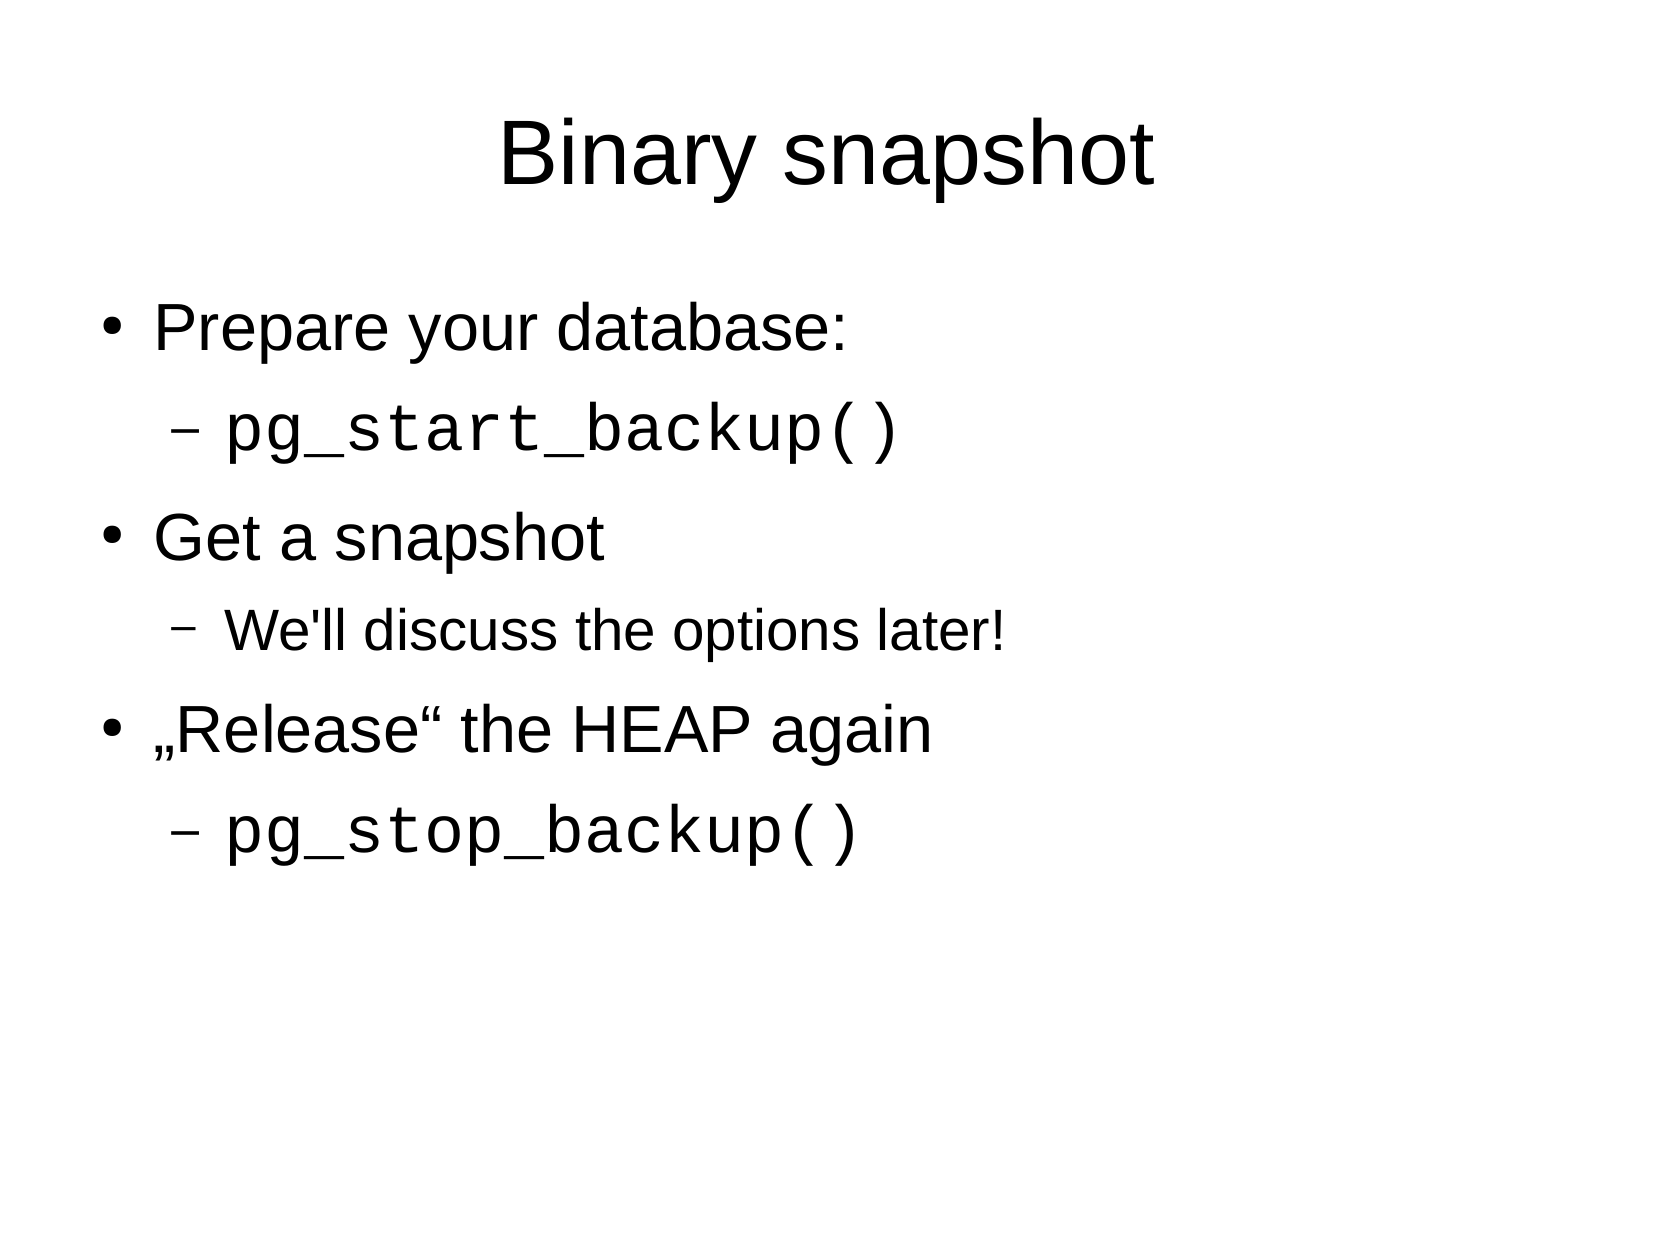

# Binary snapshot
Prepare your database:
pg_start_backup()
Get a snapshot
We'll discuss the options later!
„Release“ the HEAP again
pg_stop_backup()